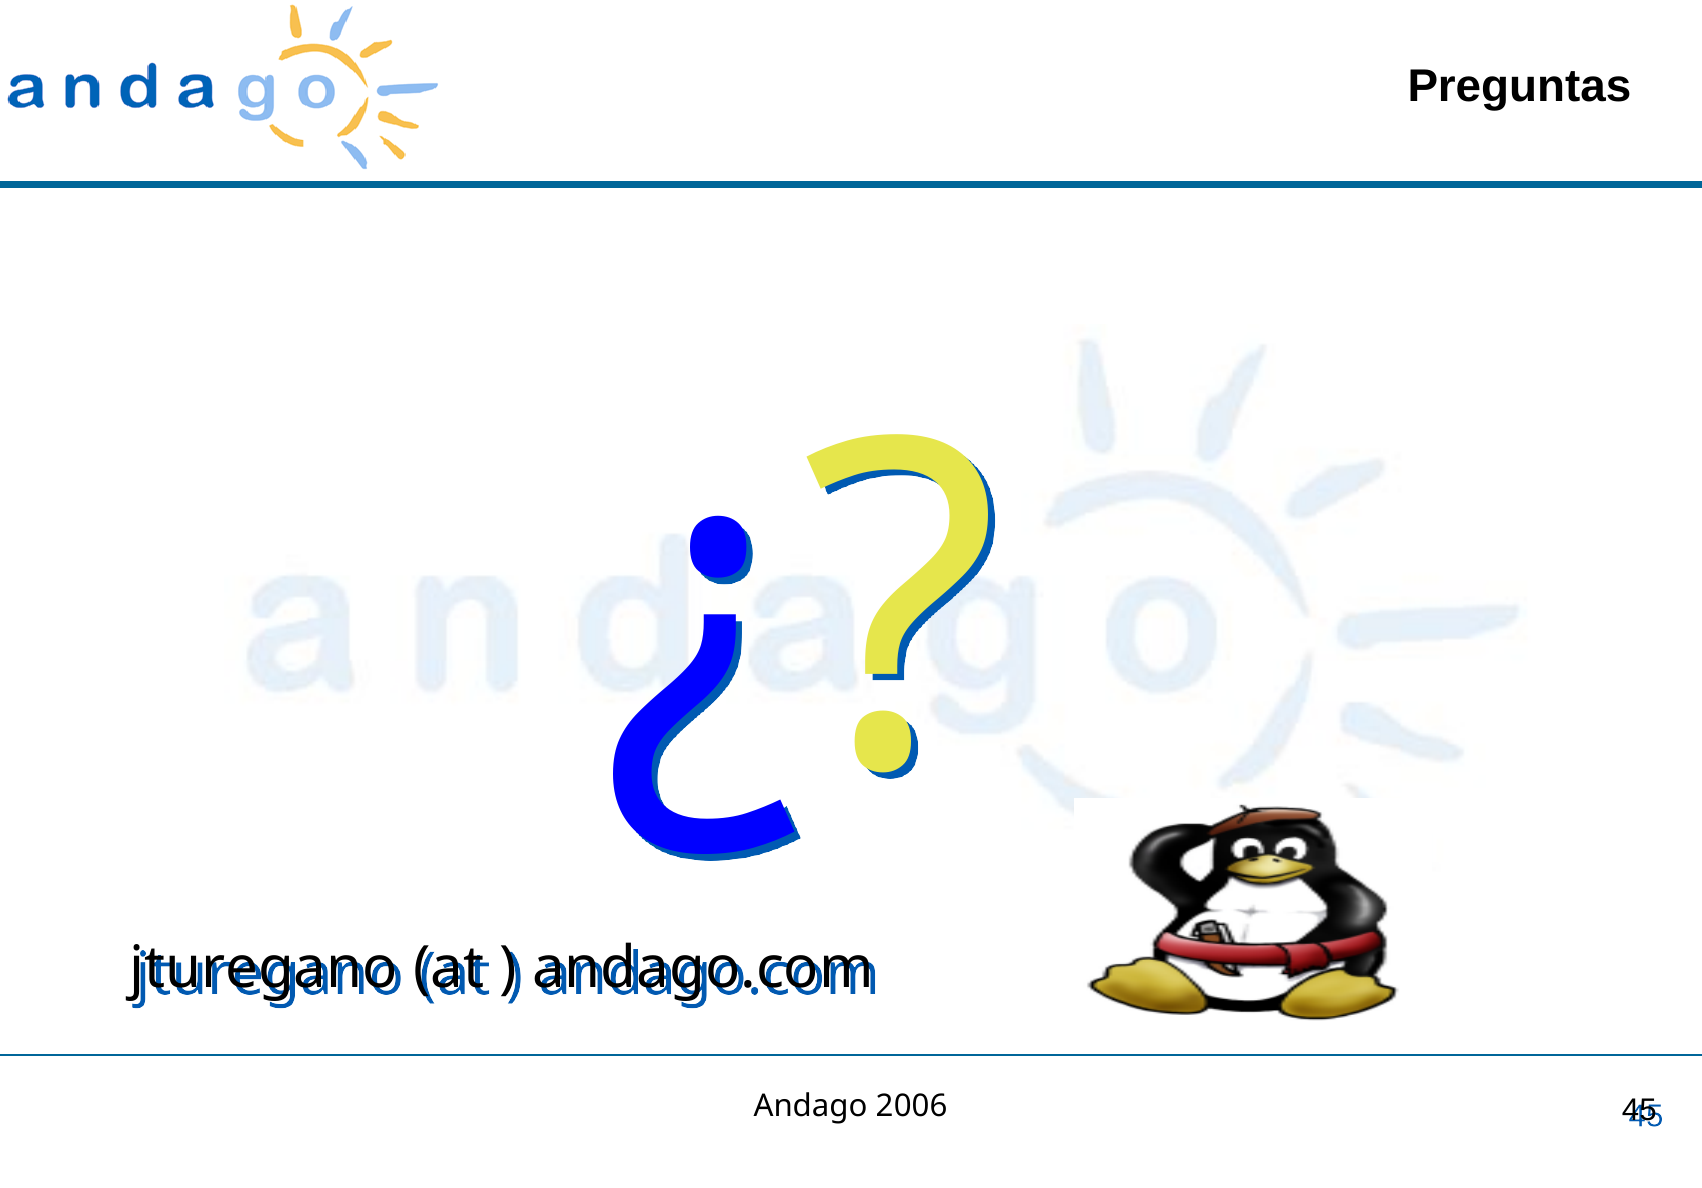

# Preguntas
¿?
jturegano (at ) andago.com